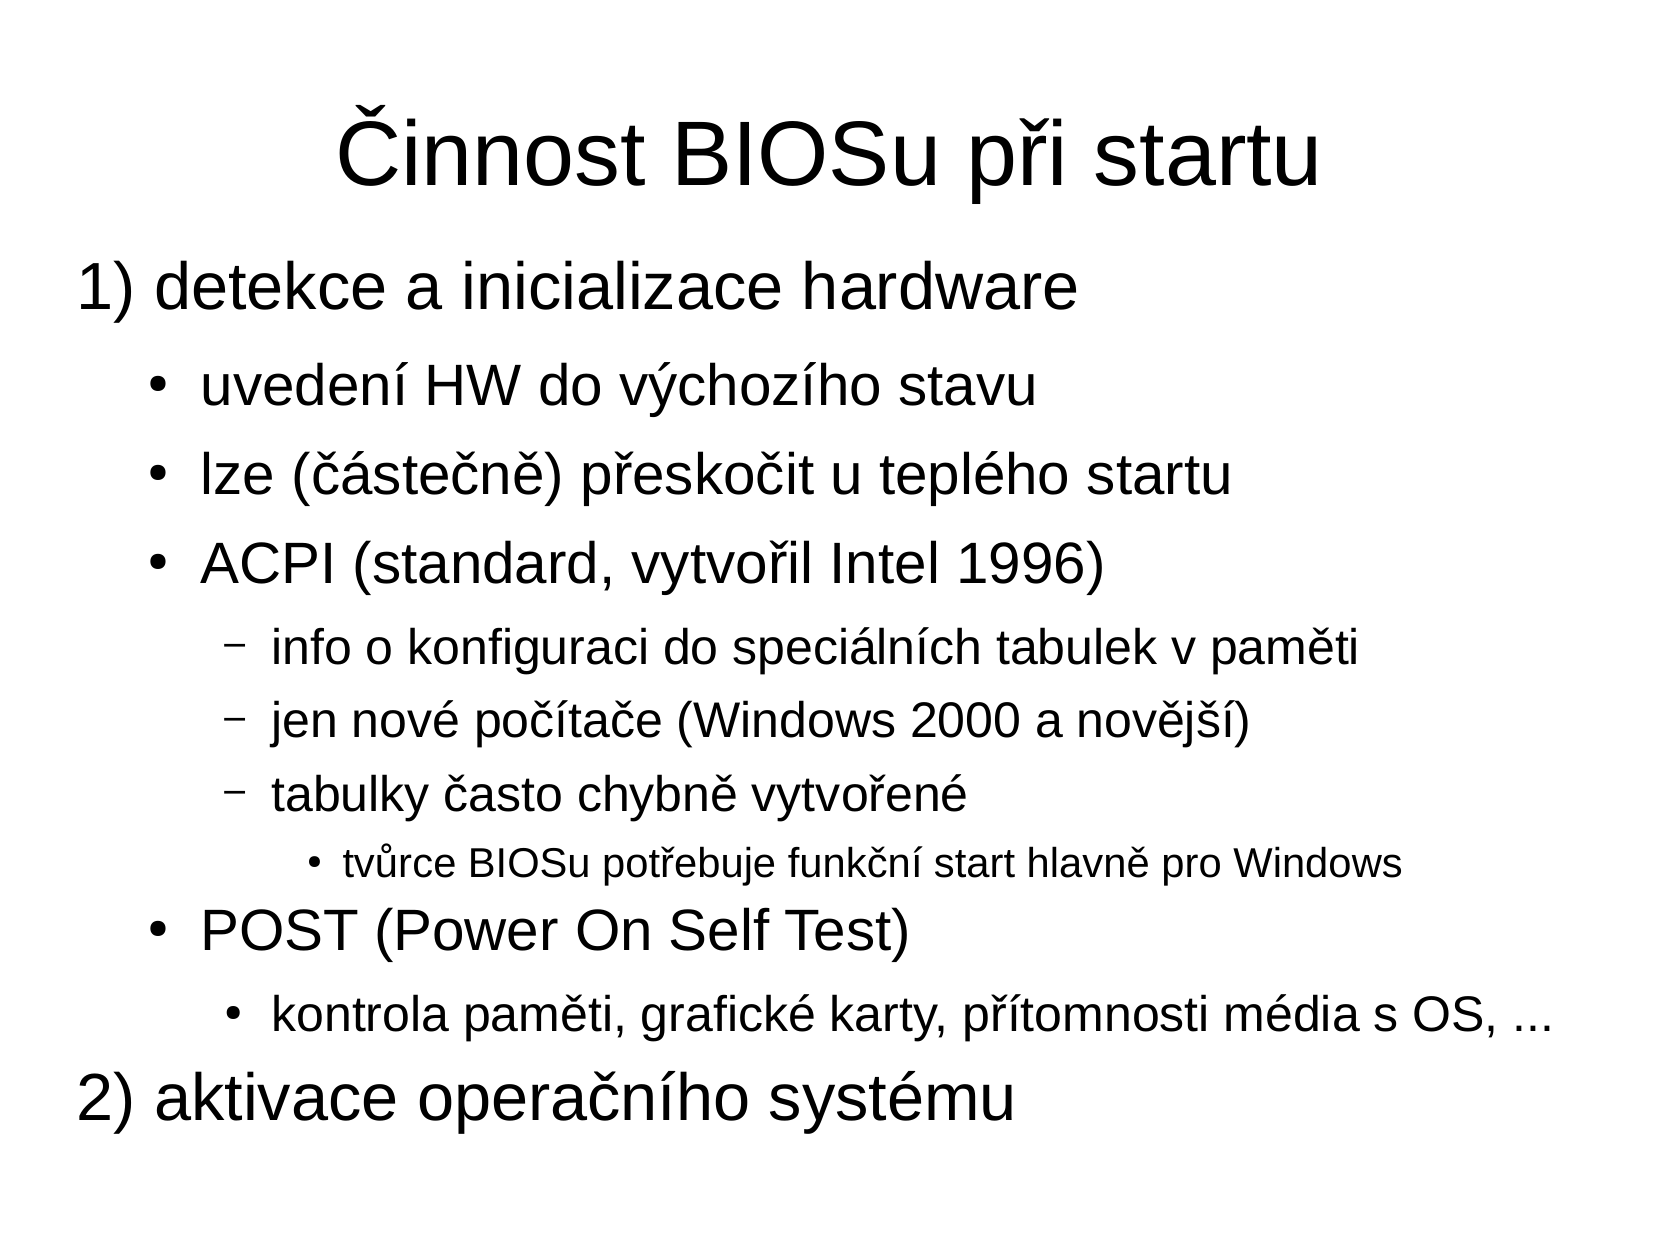

# Činnost BIOSu při startu
 detekce a inicializace hardware
uvedení HW do výchozího stavu
lze (částečně) přeskočit u teplého startu
ACPI (standard, vytvořil Intel 1996)
info o konfiguraci do speciálních tabulek v paměti
jen nové počítače (Windows 2000 a novější)
tabulky často chybně vytvořené
tvůrce BIOSu potřebuje funkční start hlavně pro Windows
POST (Power On Self Test)
kontrola paměti, grafické karty, přítomnosti média s OS, ...
 aktivace operačního systému